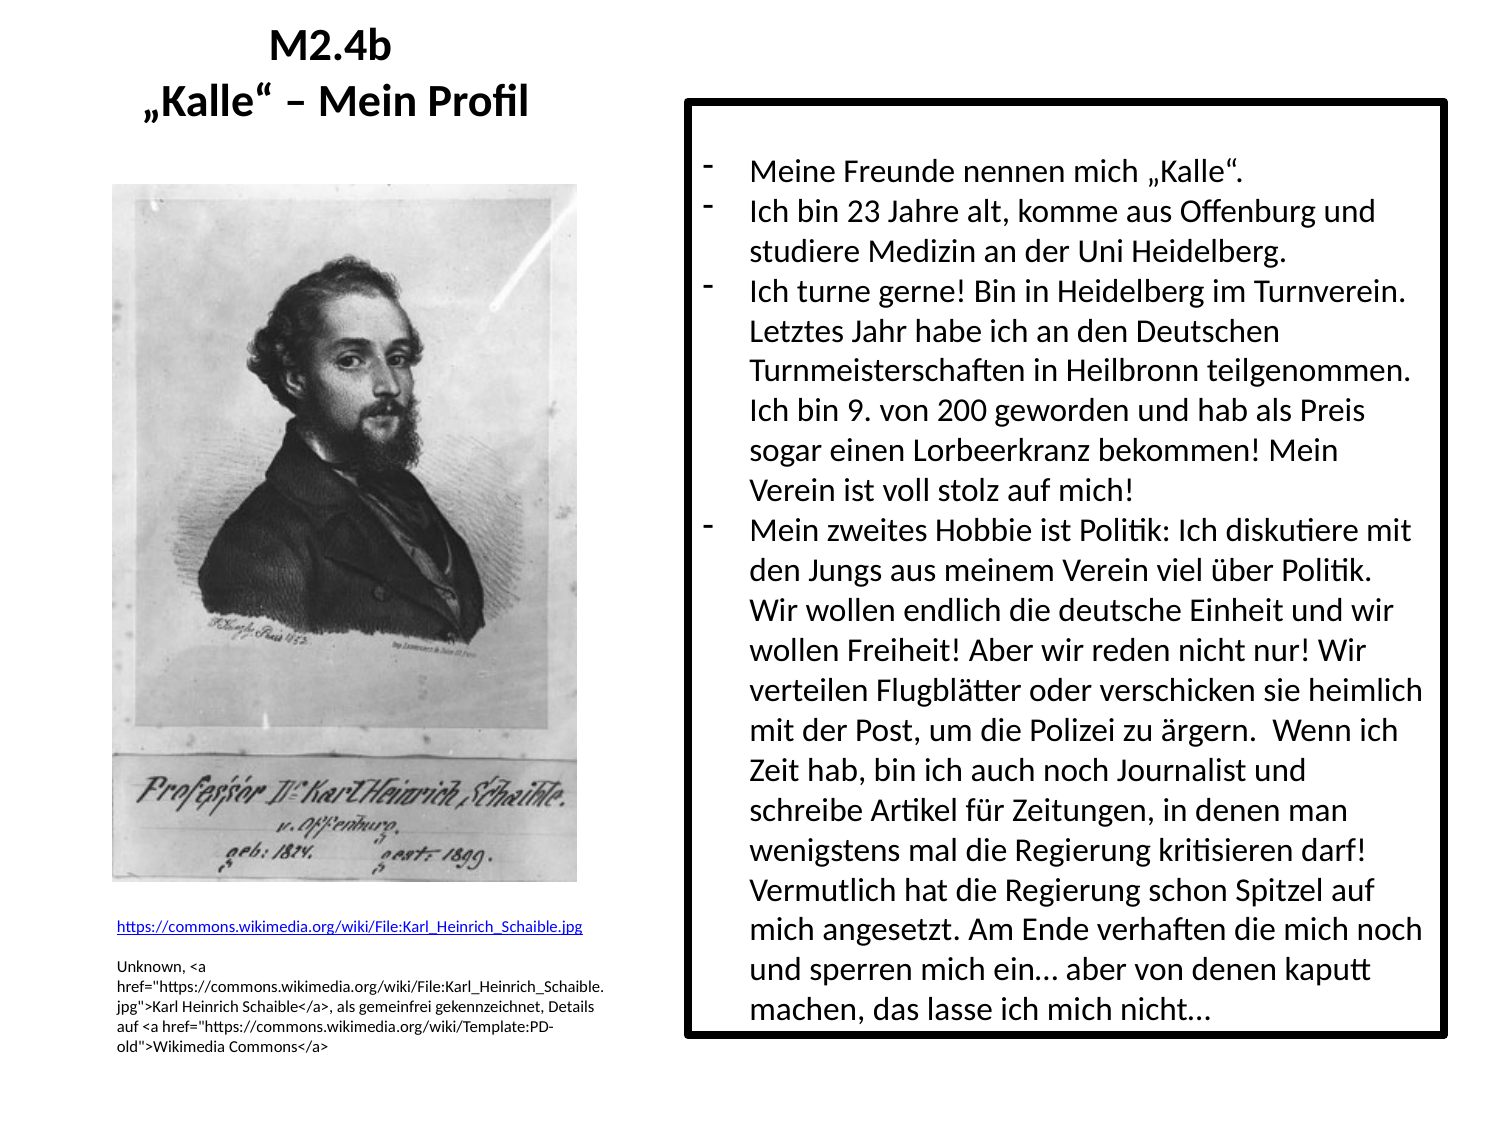

# M2.4b „Kalle“ – Mein Profil
Meine Freunde nennen mich „Kalle“.
Ich bin 23 Jahre alt, komme aus Offenburg und studiere Medizin an der Uni Heidelberg.
Ich turne gerne! Bin in Heidelberg im Turnverein. Letztes Jahr habe ich an den Deutschen Turnmeisterschaften in Heilbronn teilgenommen. Ich bin 9. von 200 geworden und hab als Preis sogar einen Lorbeerkranz bekommen! Mein Verein ist voll stolz auf mich!
Mein zweites Hobbie ist Politik: Ich diskutiere mit den Jungs aus meinem Verein viel über Politik. Wir wollen endlich die deutsche Einheit und wir wollen Freiheit! Aber wir reden nicht nur! Wir verteilen Flugblätter oder verschicken sie heimlich mit der Post, um die Polizei zu ärgern. Wenn ich Zeit hab, bin ich auch noch Journalist und schreibe Artikel für Zeitungen, in denen man wenigstens mal die Regierung kritisieren darf! Vermutlich hat die Regierung schon Spitzel auf mich angesetzt. Am Ende verhaften die mich noch und sperren mich ein… aber von denen kaputt machen, das lasse ich mich nicht…
https://commons.wikimedia.org/wiki/File:Karl_Heinrich_Schaible.jpg
Unknown, <a href="https://commons.wikimedia.org/wiki/File:Karl_Heinrich_Schaible.jpg">Karl Heinrich Schaible</a>, als gemeinfrei gekennzeichnet, Details auf <a href="https://commons.wikimedia.org/wiki/Template:PD-old">Wikimedia Commons</a>